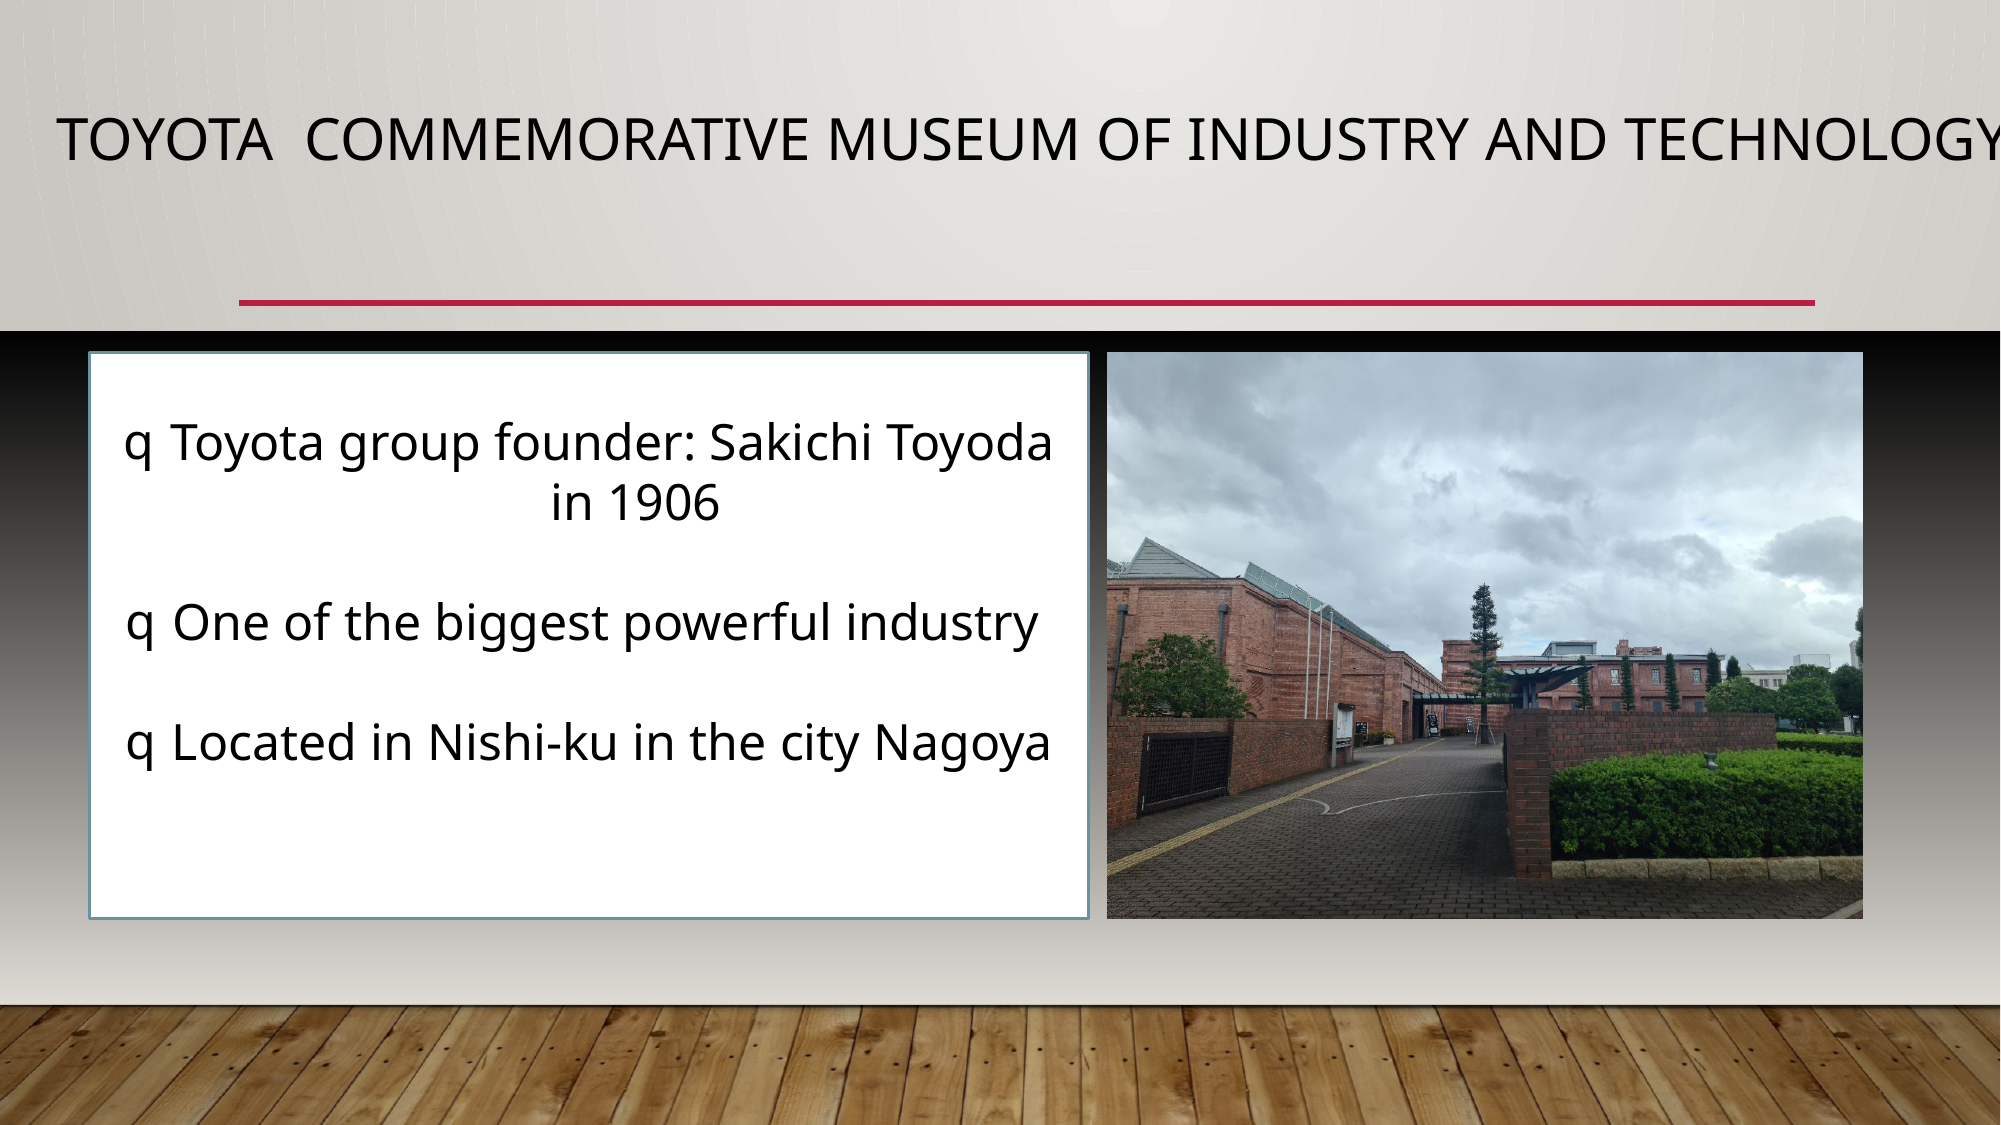

# Toyota commemorative museum of industry and technology
Toyota group founder: Sakichi Toyoda in 1906
One of the biggest powerful industry
Located in Nishi-ku in the city Nagoya